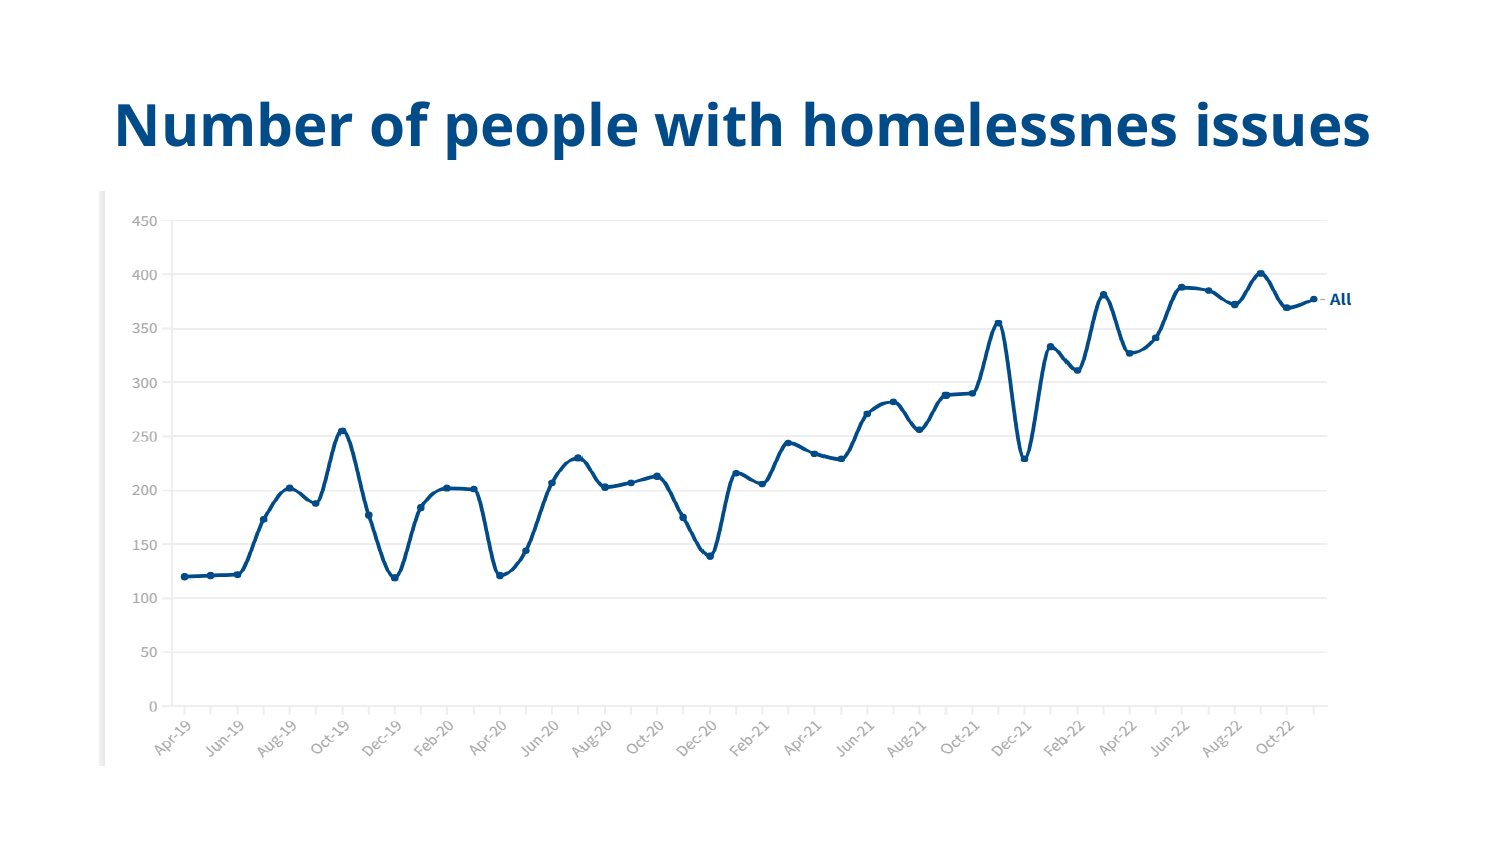

# Number of people with homelessnes issues